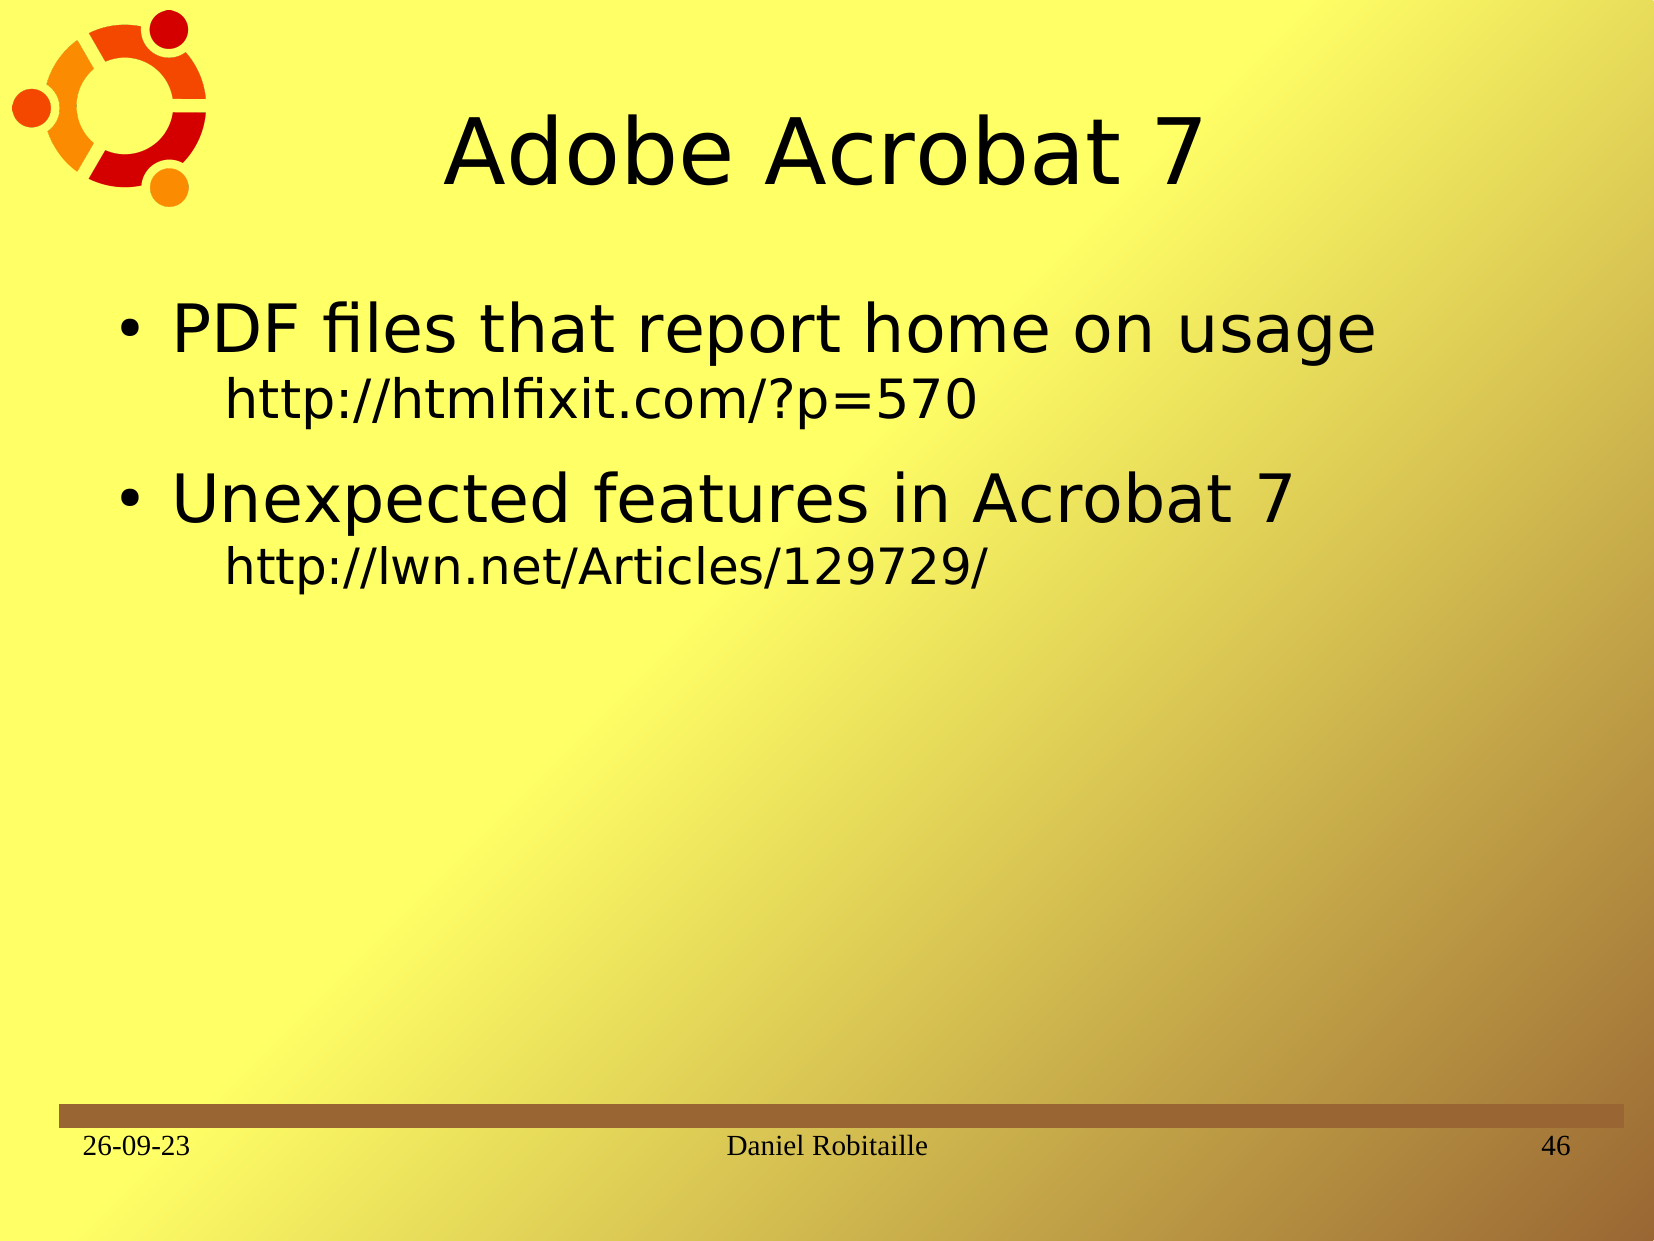

# Adobe Acrobat 7
PDF files that report home on usage http://htmlfixit.com/?p=570
Unexpected features in Acrobat 7 http://lwn.net/Articles/129729/
Daniel Robitaille
46